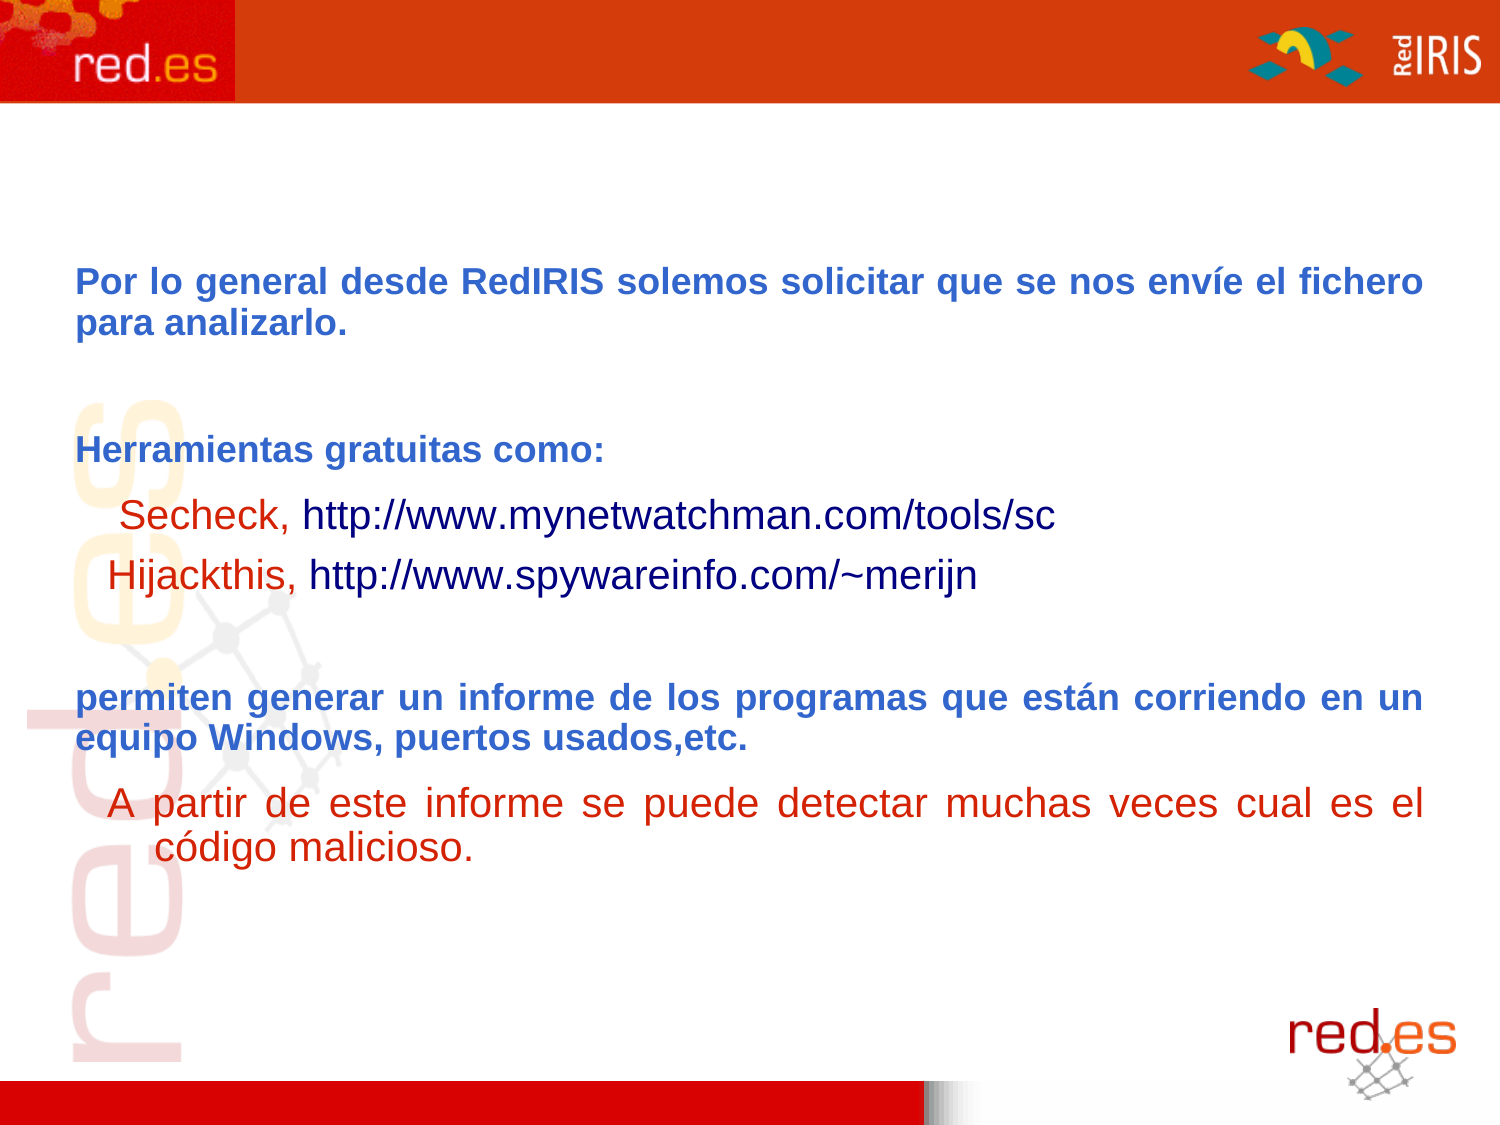

#
Por lo general desde RedIRIS solemos solicitar que se nos envíe el fichero para analizarlo.
Herramientas gratuitas como:
 Secheck, http://www.mynetwatchman.com/tools/sc
Hijackthis, http://www.spywareinfo.com/~merijn
permiten generar un informe de los programas que están corriendo en un equipo Windows, puertos usados,etc.
A partir de este informe se puede detectar muchas veces cual es el código malicioso.